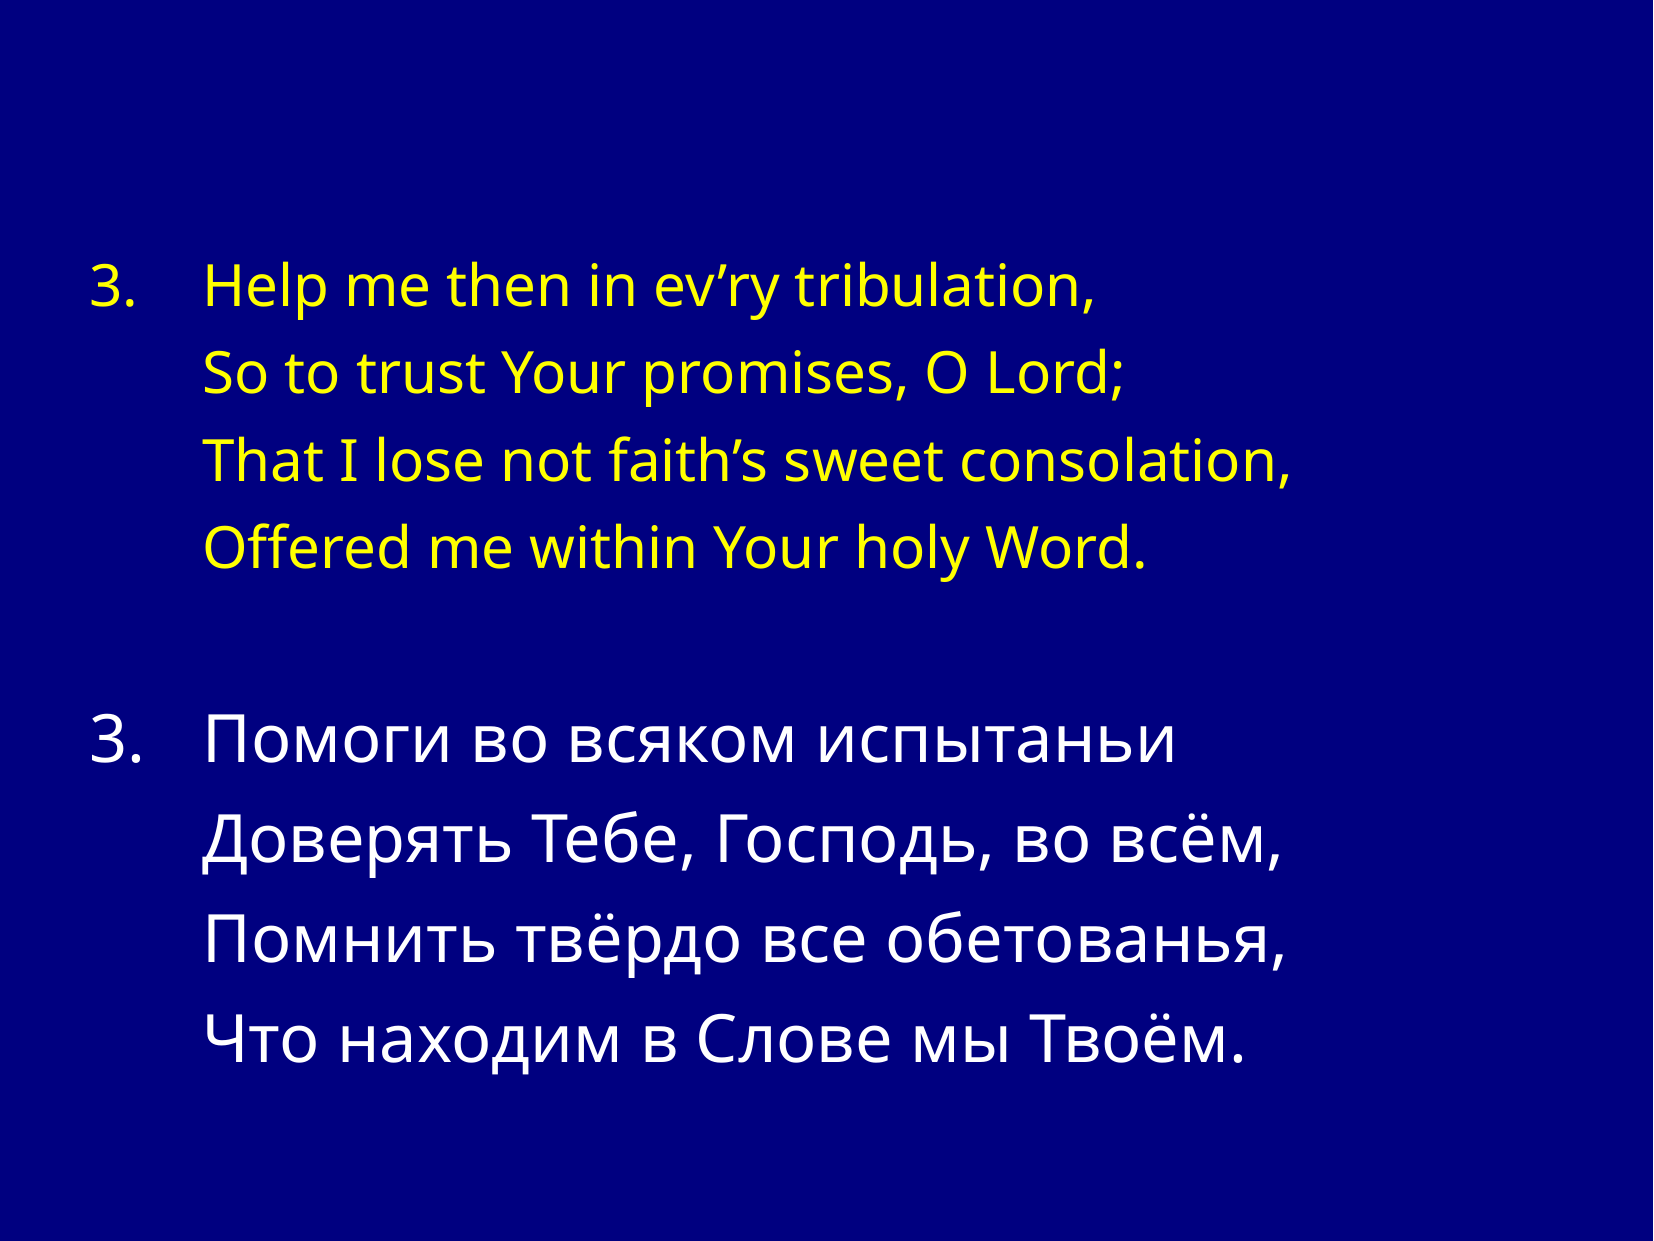

3.	Help me then in ev’ry tribulation,
	So to trust Your promises, O Lord;
	That I lose not faith’s sweet consolation,
	Offered me within Your holy Word.
3.	Помоги во всяком испытаньи
	Доверять Тебе, Господь, во всём,
	Помнить твёрдо все обетованья,
	Что находим в Слове мы Твоём.